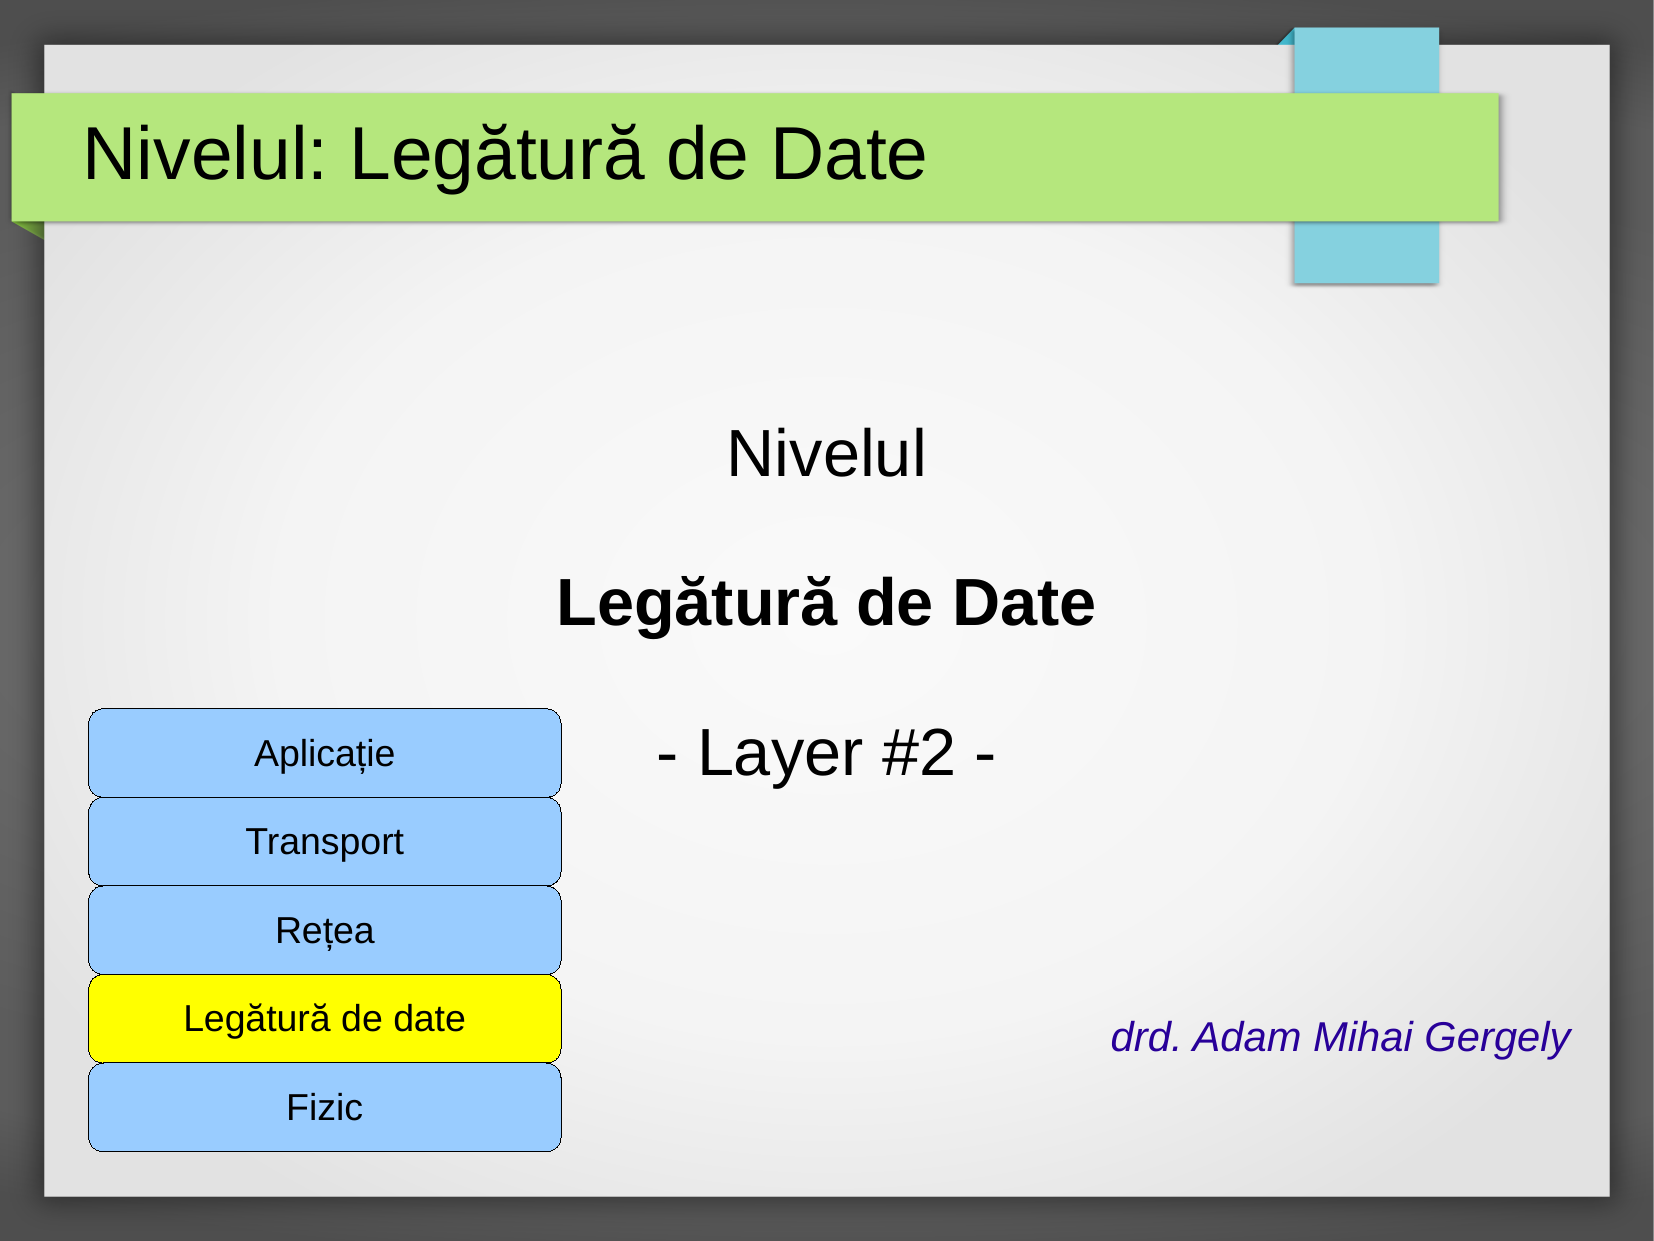

# Nivelul: Legătură de Date
Nivelul
Legătură de Date
- Layer #2 -
drd. Adam Mihai Gergely
Aplicație
Transport
Rețea
Legătură de date
Fizic